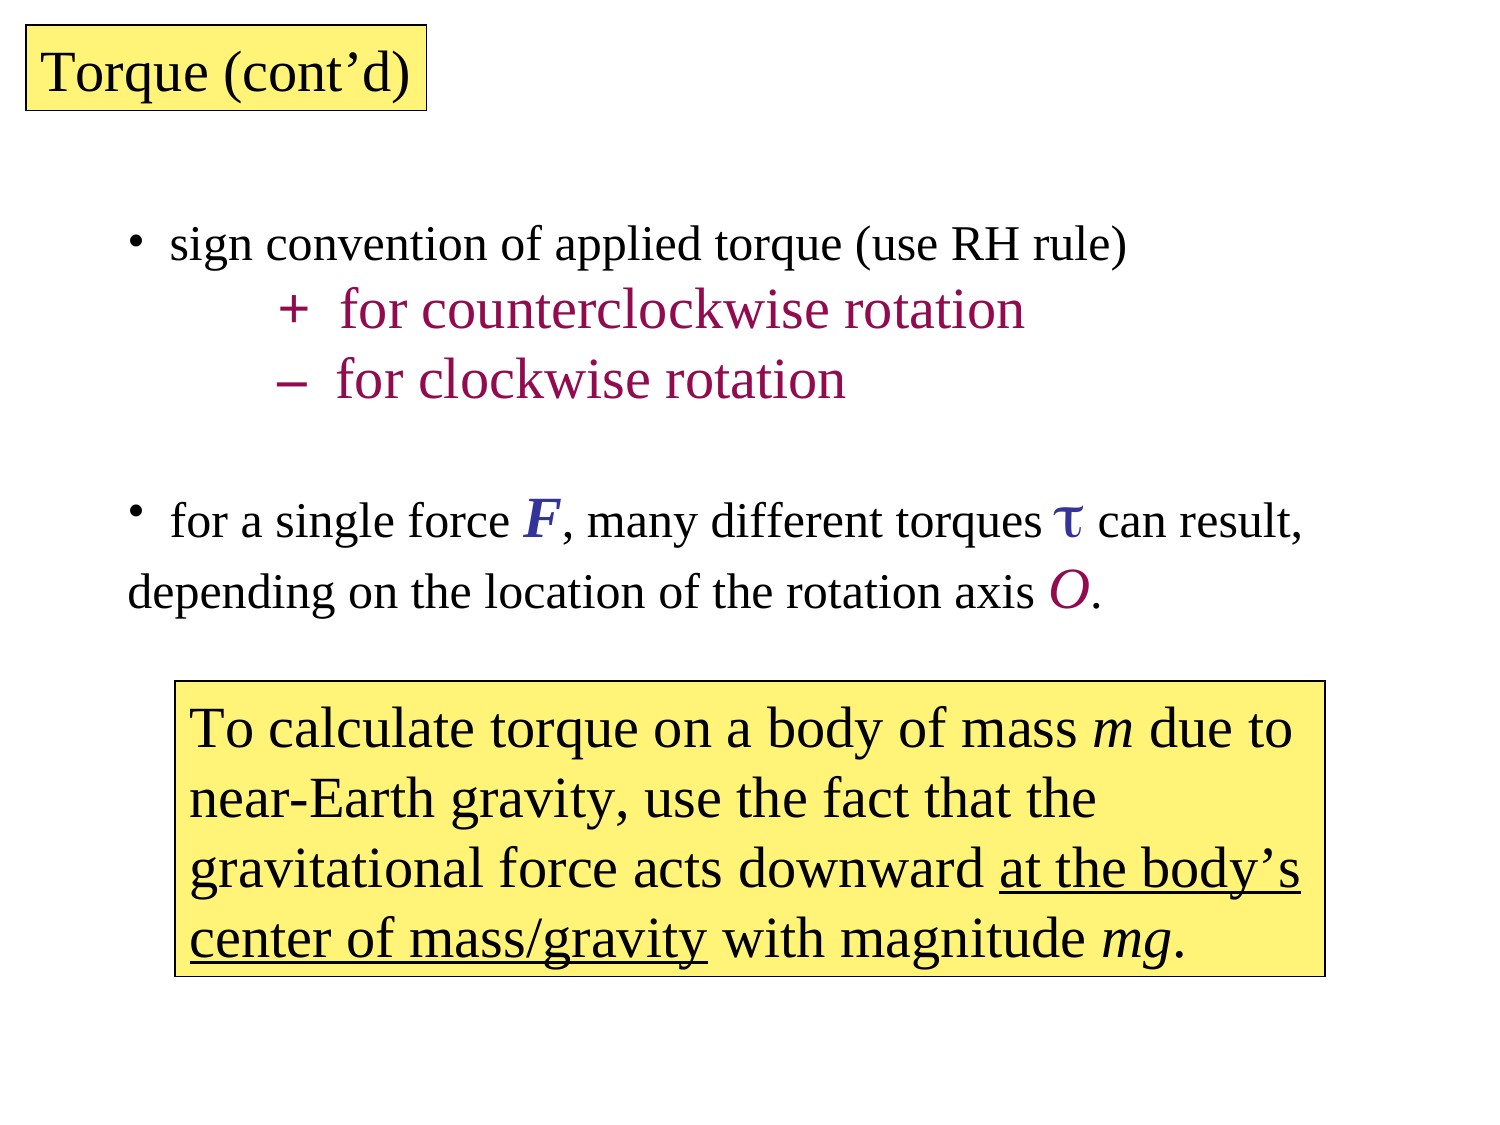

Torque (cont’d)
 sign convention of applied torque (use RH rule)
	+ for counterclockwise rotation
	– for clockwise rotation
 for a single force F, many different torques τ can result, depending on the location of the rotation axis O.
To calculate torque on a body of mass m due to near-Earth gravity, use the fact that the gravitational force acts downward at the body’s center of mass/gravity with magnitude mg.